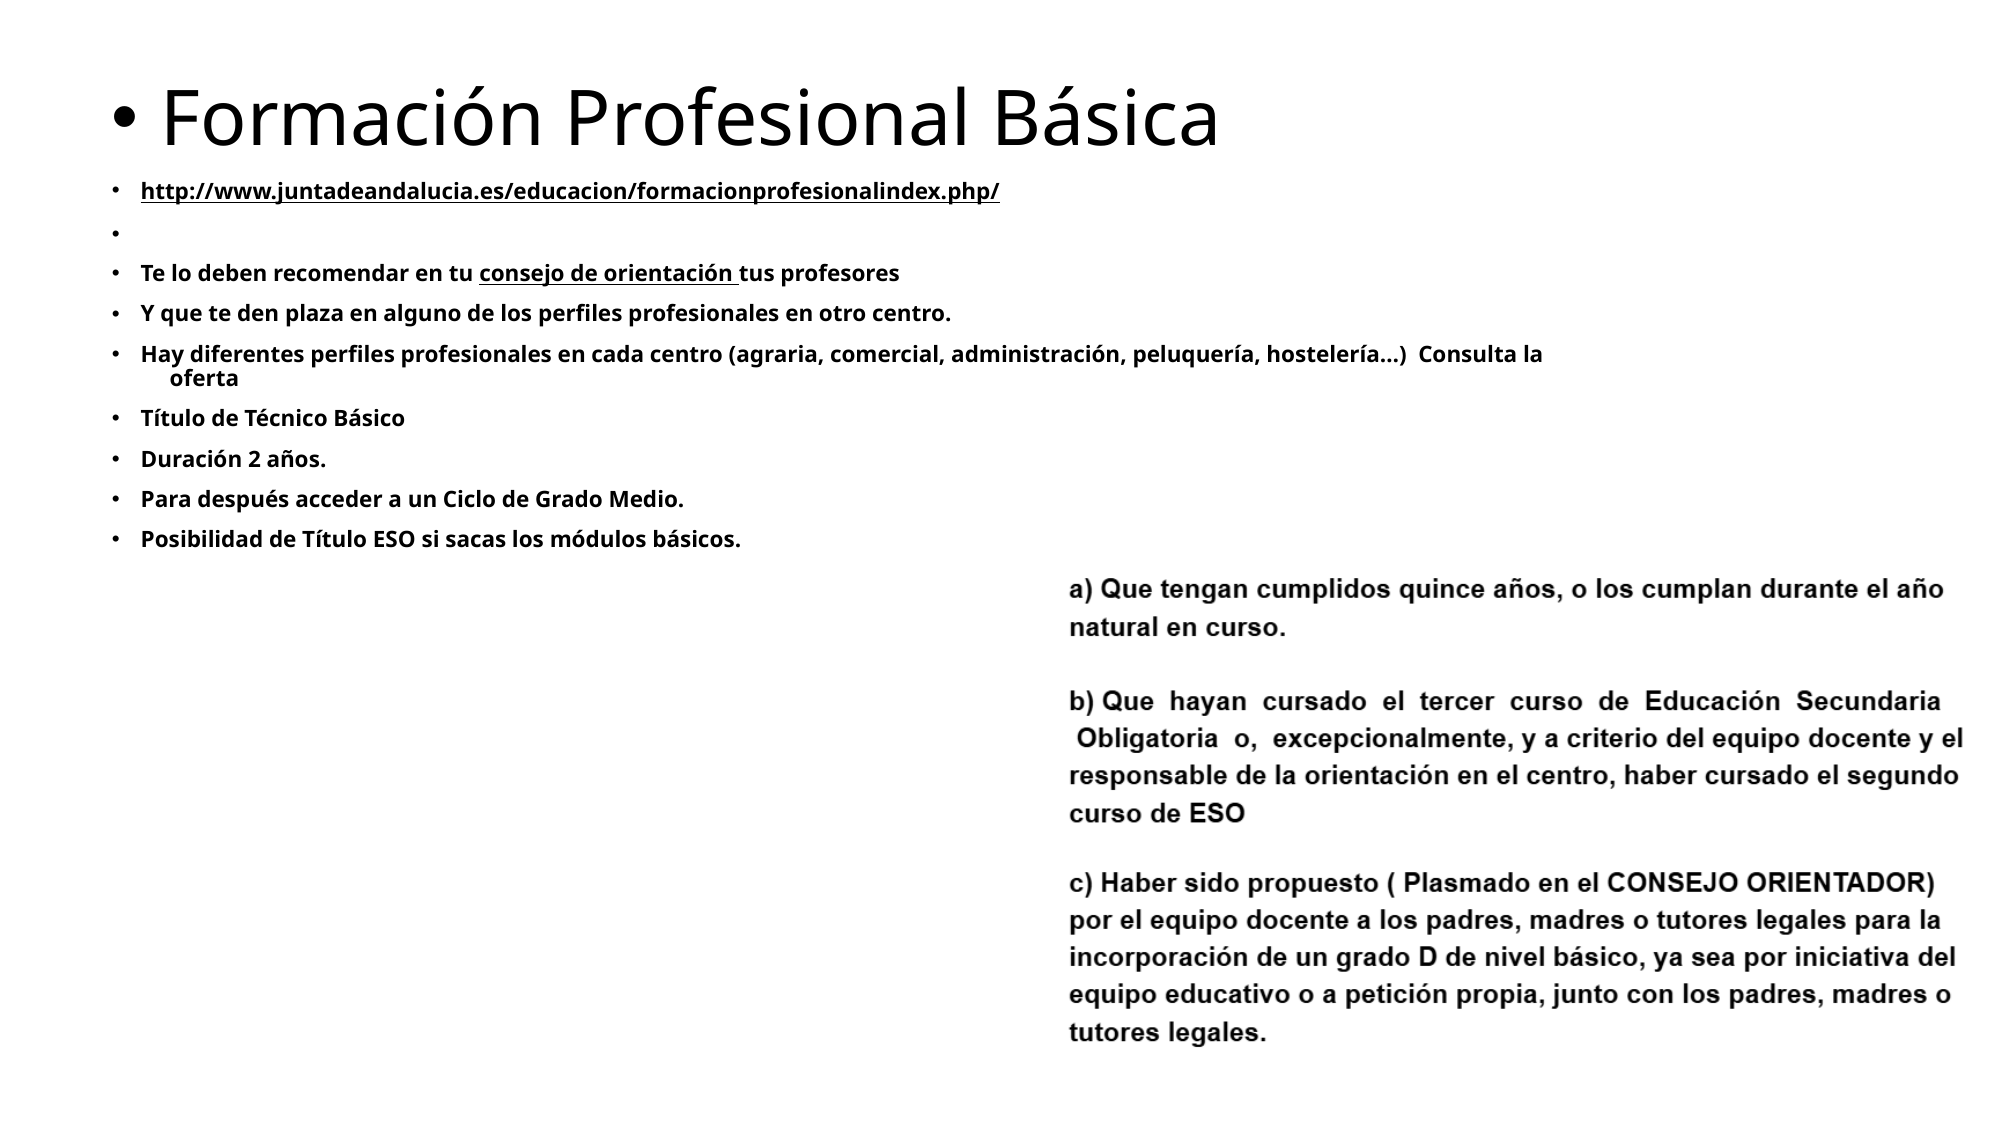

# Formación Profesional Básica
http://www.juntadeandalucia.es/educacion/formacionprofesionalindex.php/
Te lo deben recomendar en tu consejo de orientación tus profesores
Y que te den plaza en alguno de los perfiles profesionales en otro centro.
Hay diferentes perfiles profesionales en cada centro (agraria, comercial, administración, peluquería, hostelería…) Consulta la oferta
Título de Técnico Básico
Duración 2 años.
Para después acceder a un Ciclo de Grado Medio.
Posibilidad de Título ESO si sacas los módulos básicos.